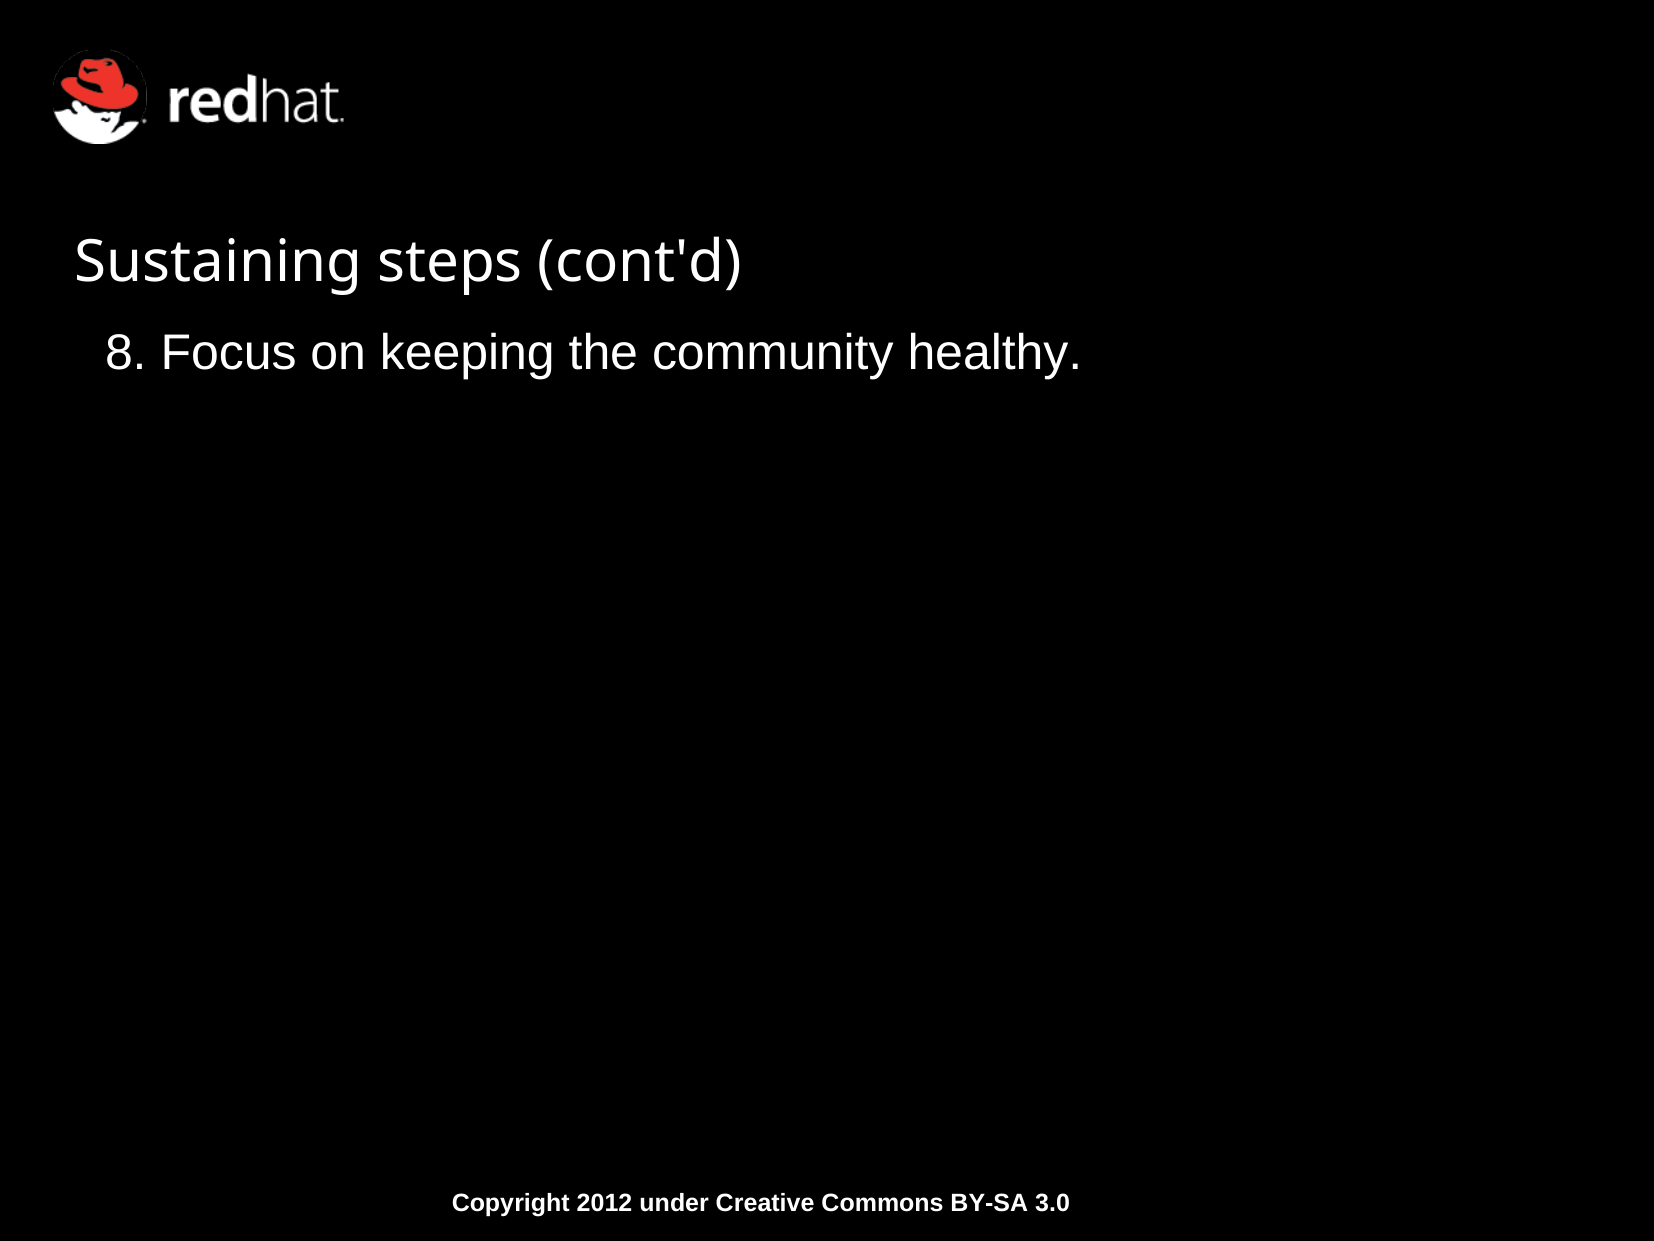

# Sustaining steps (cont'd)
 8. Focus on keeping the community healthy.